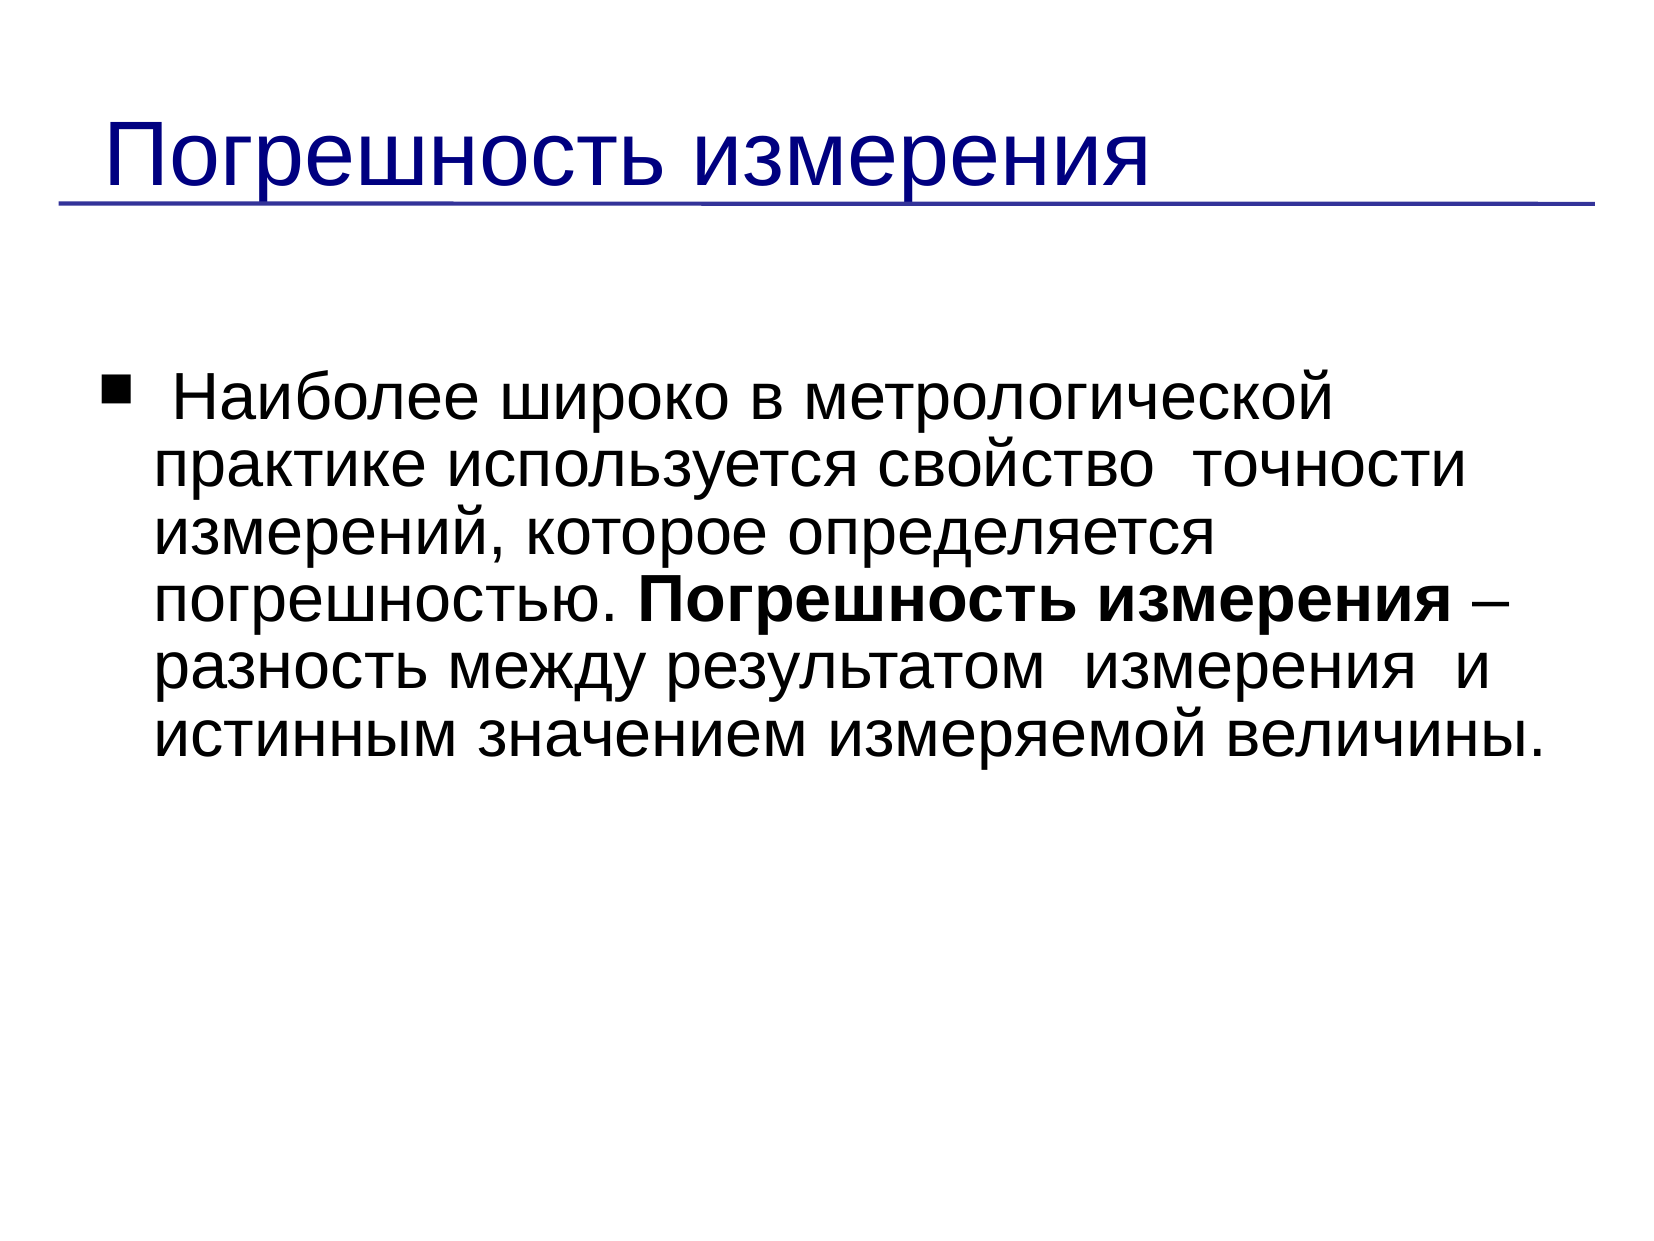

# Погрешность измерения
 Наиболее широко в метрологической практике используется свойство точности измерений, которое определяется погрешностью. Погрешность измерения – разность между результатом измерения и истинным значением измеряемой величины.